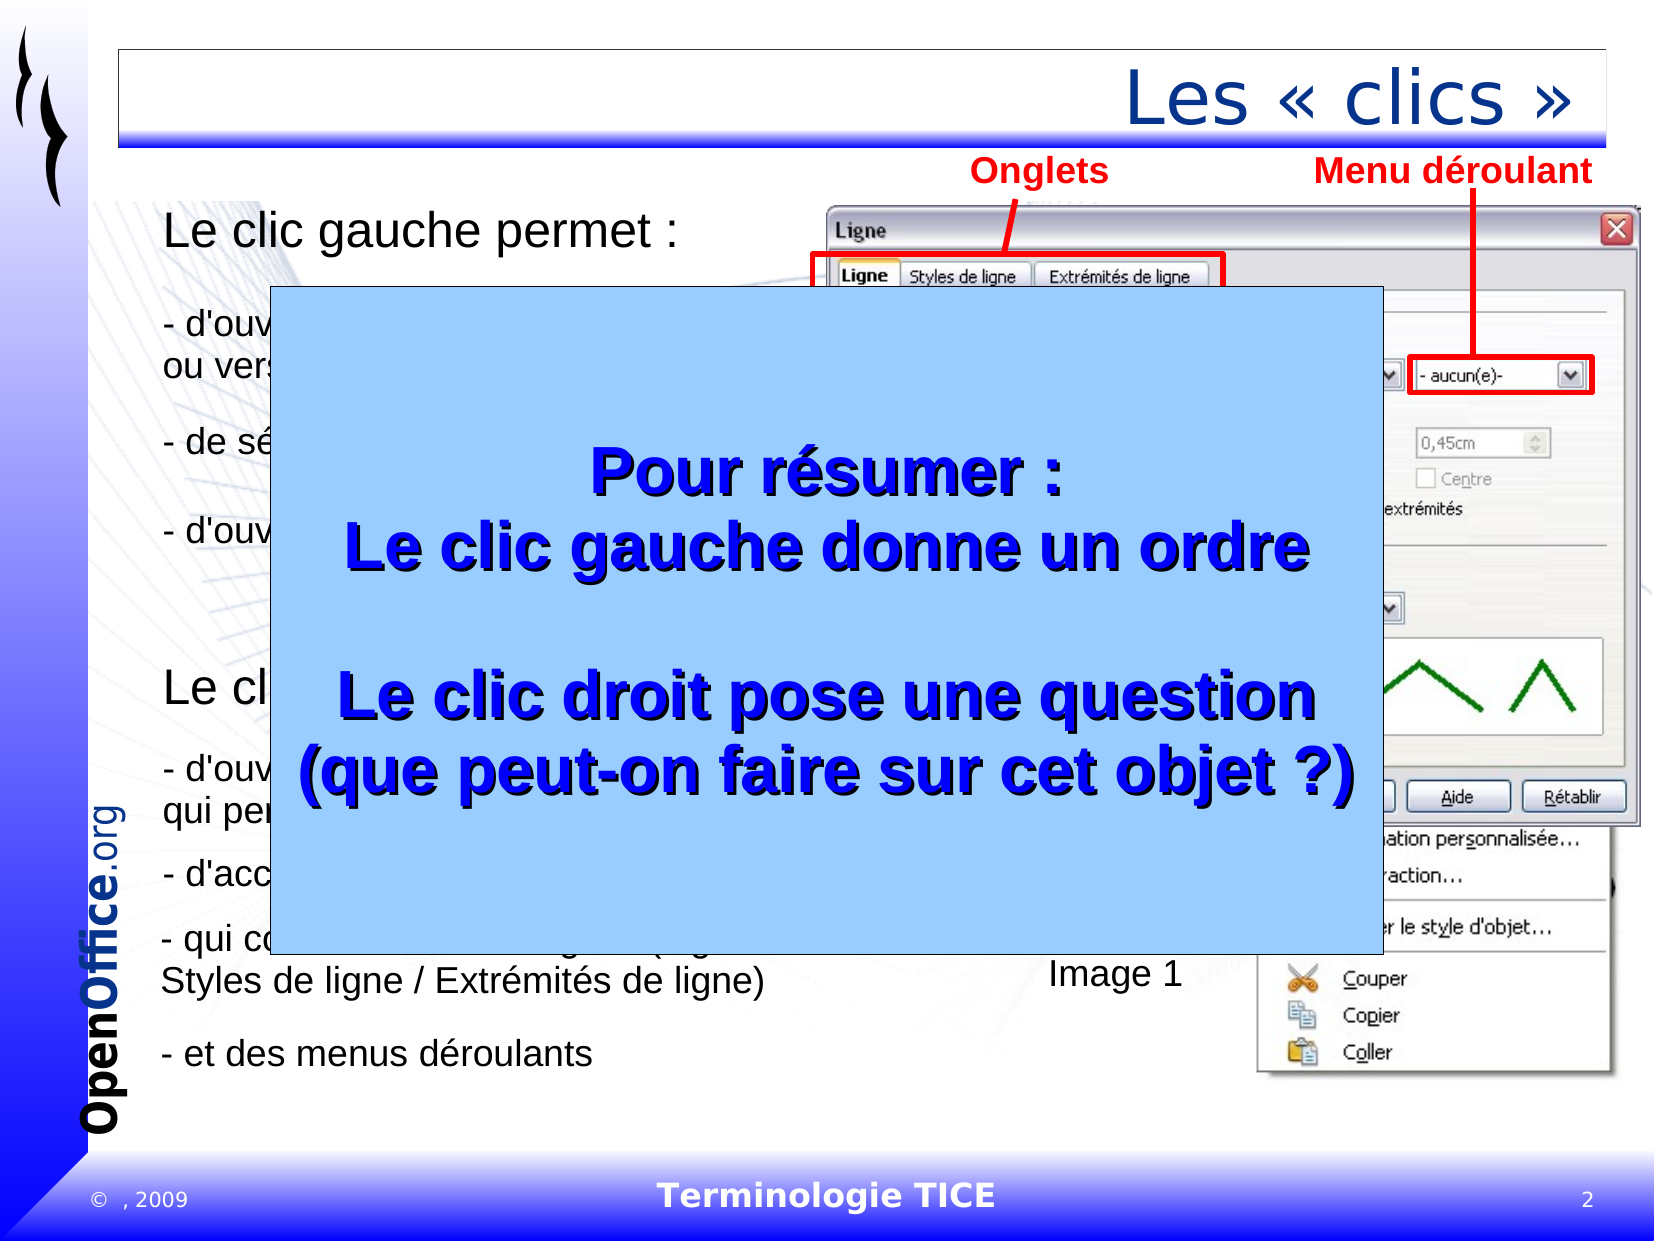

# Les « clics »
Onglets
Menu déroulant
Le clic gauche permet :
Pour résumer :
Le clic gauche donne un ordre
Le clic droit pose une question
(que peut-on faire sur cet objet ?)
- d'ouvrir un hyperlien (vers internet
ou vers un autre fichier)
- de sélectionner un fichier
- d'ouvrir un fichier avec un double-clic
Le clic droit permet :
- d'ouvrir un « menu contextuel »
qui permet ... (1)
Image 2
- d'accéder aux « boîtes de dialogue » (2)
- qui contiennent des onglets (Ligne /
Styles de ligne / Extrémités de ligne)
Image 1
- et des menus déroulants